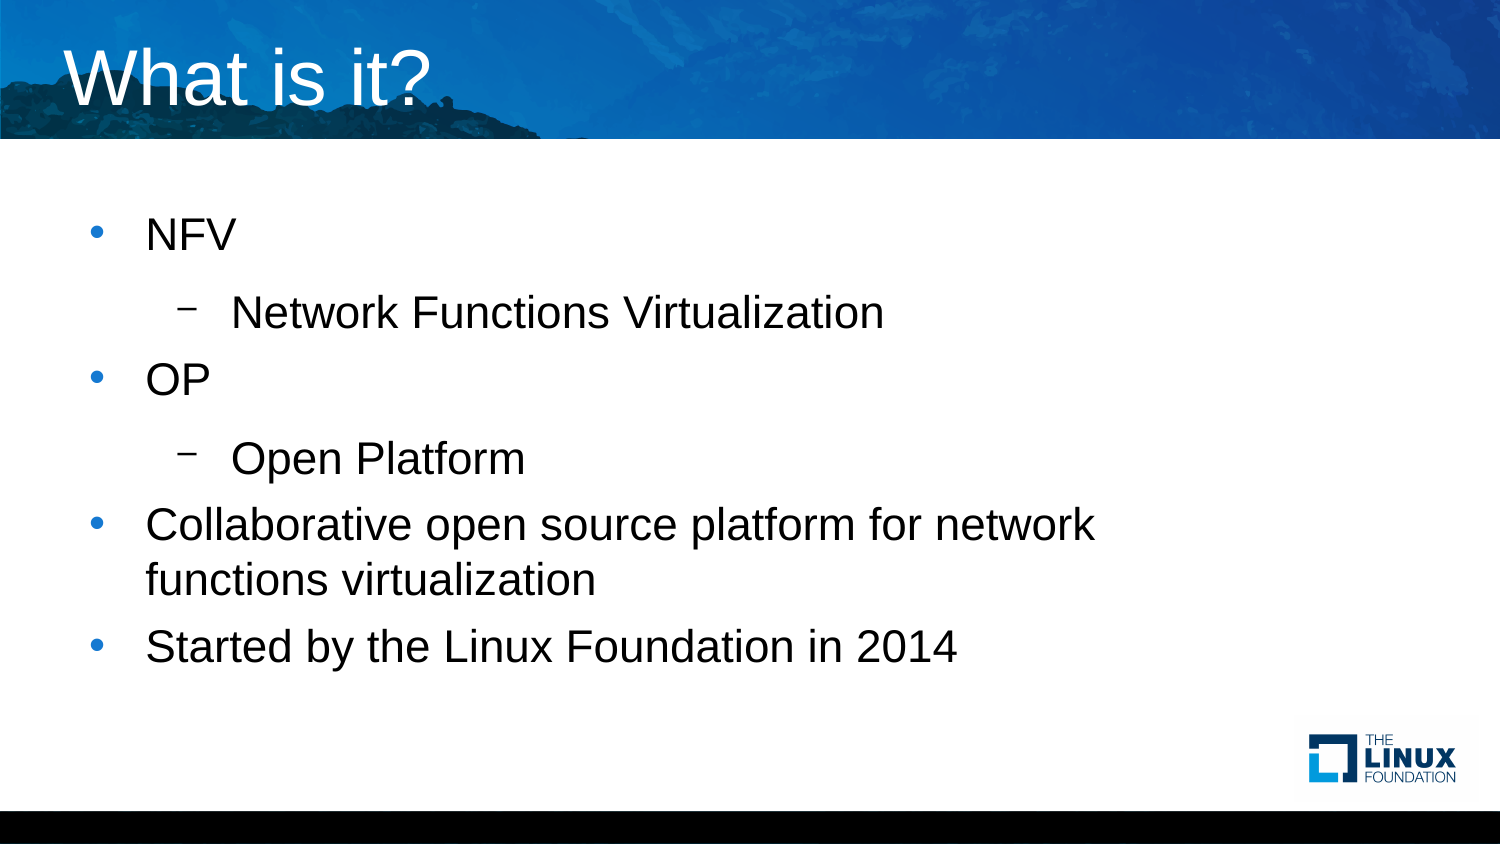

# What is it?
NFV
Network Functions Virtualization
OP
Open Platform
Collaborative open source platform for network functions virtualization
Started by the Linux Foundation in 2014